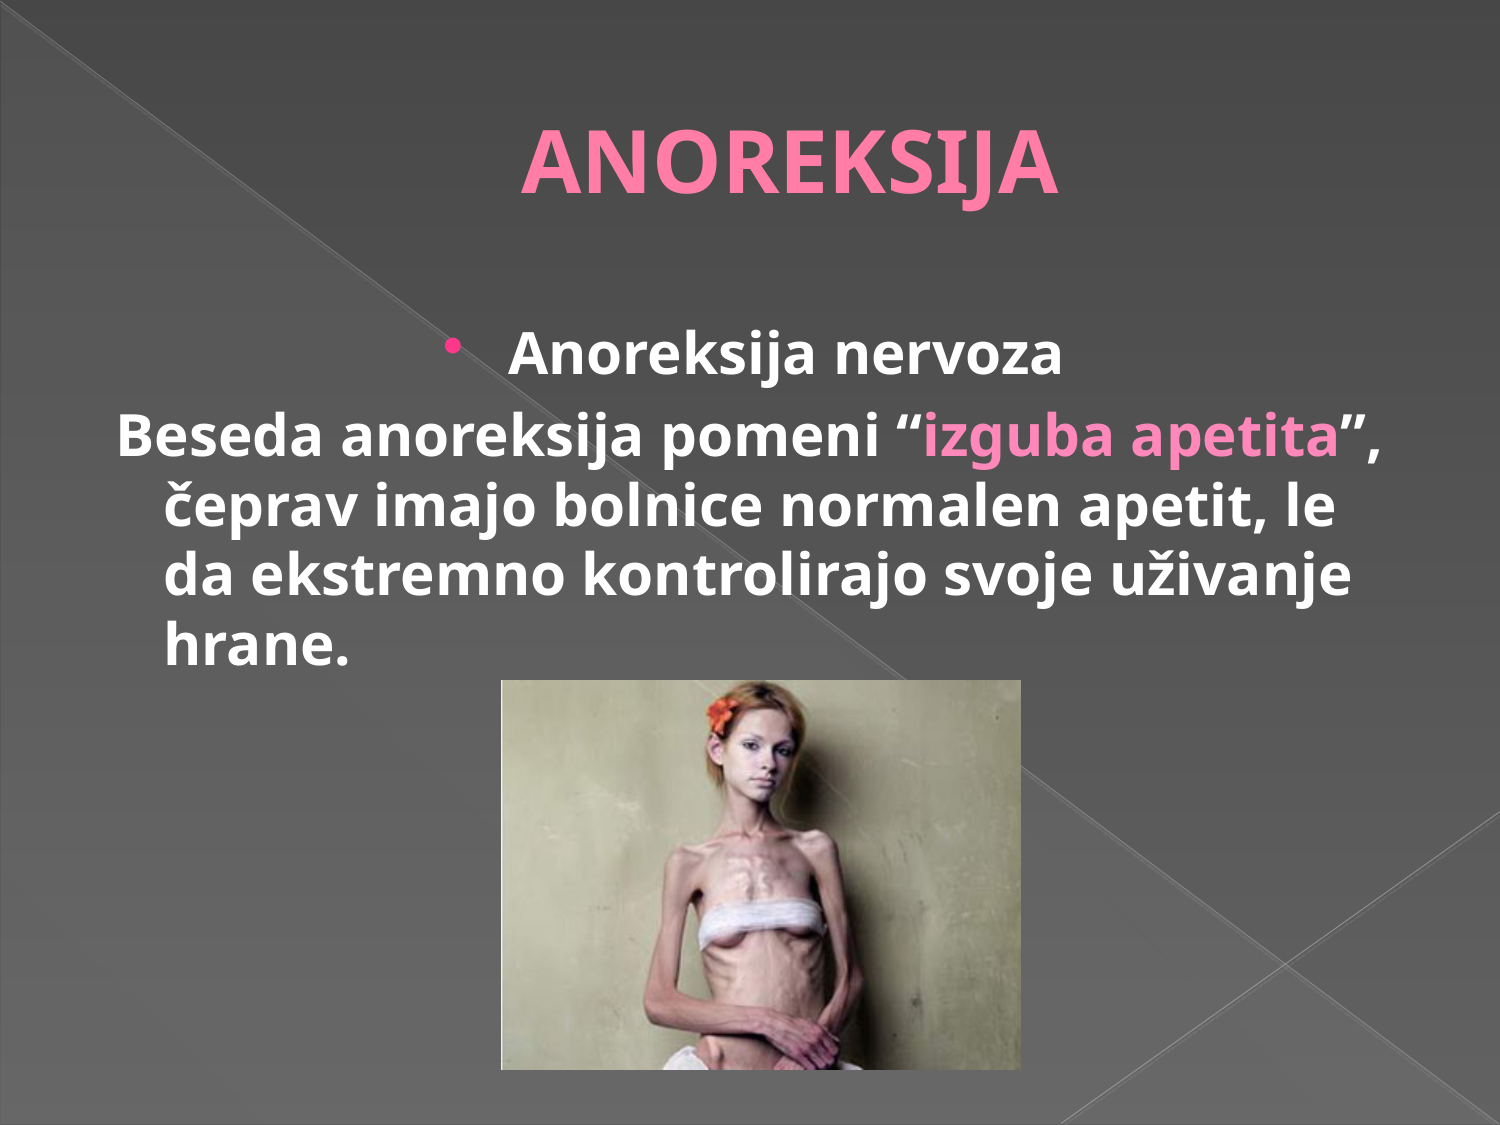

# ANOREKSIJA
Anoreksija nervoza
 Beseda anoreksija pomeni “izguba apetita”, čeprav imajo bolnice normalen apetit, le da ekstremno kontrolirajo svoje uživanje hrane.